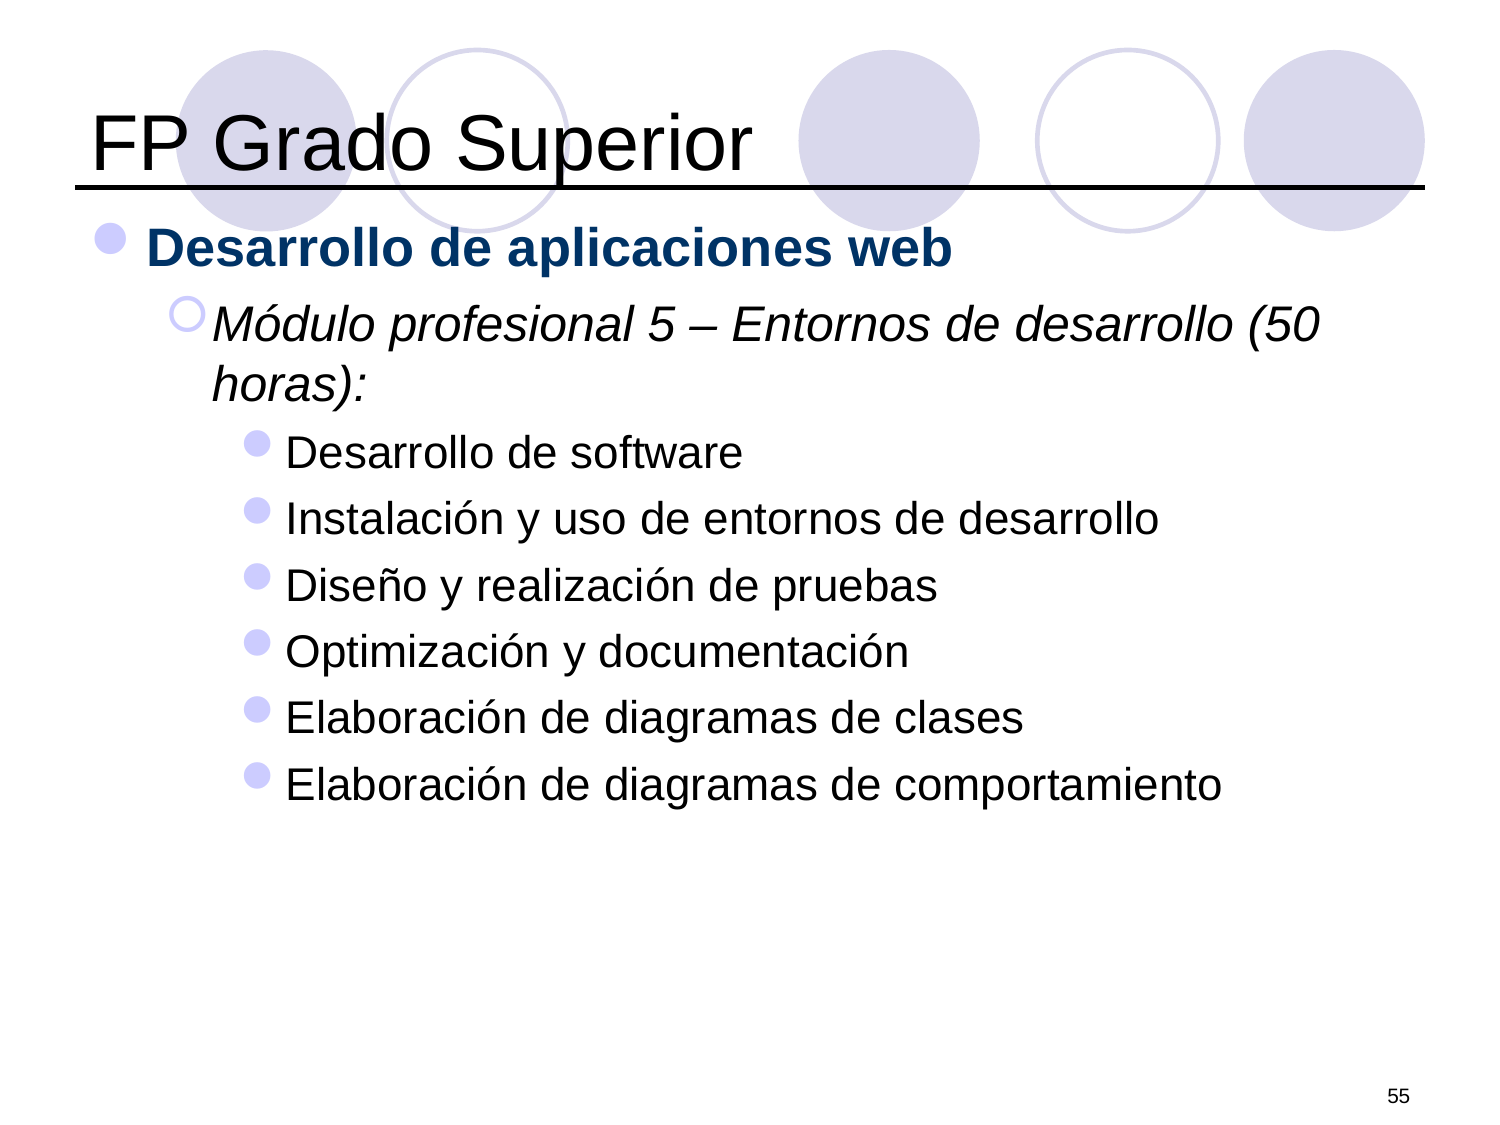

# FP Grado Superior
Desarrollo de aplicaciones web
Módulo profesional 5 – Entornos de desarrollo (50 horas):
Desarrollo de software
Instalación y uso de entornos de desarrollo
Diseño y realización de pruebas
Optimización y documentación
Elaboración de diagramas de clases
Elaboración de diagramas de comportamiento